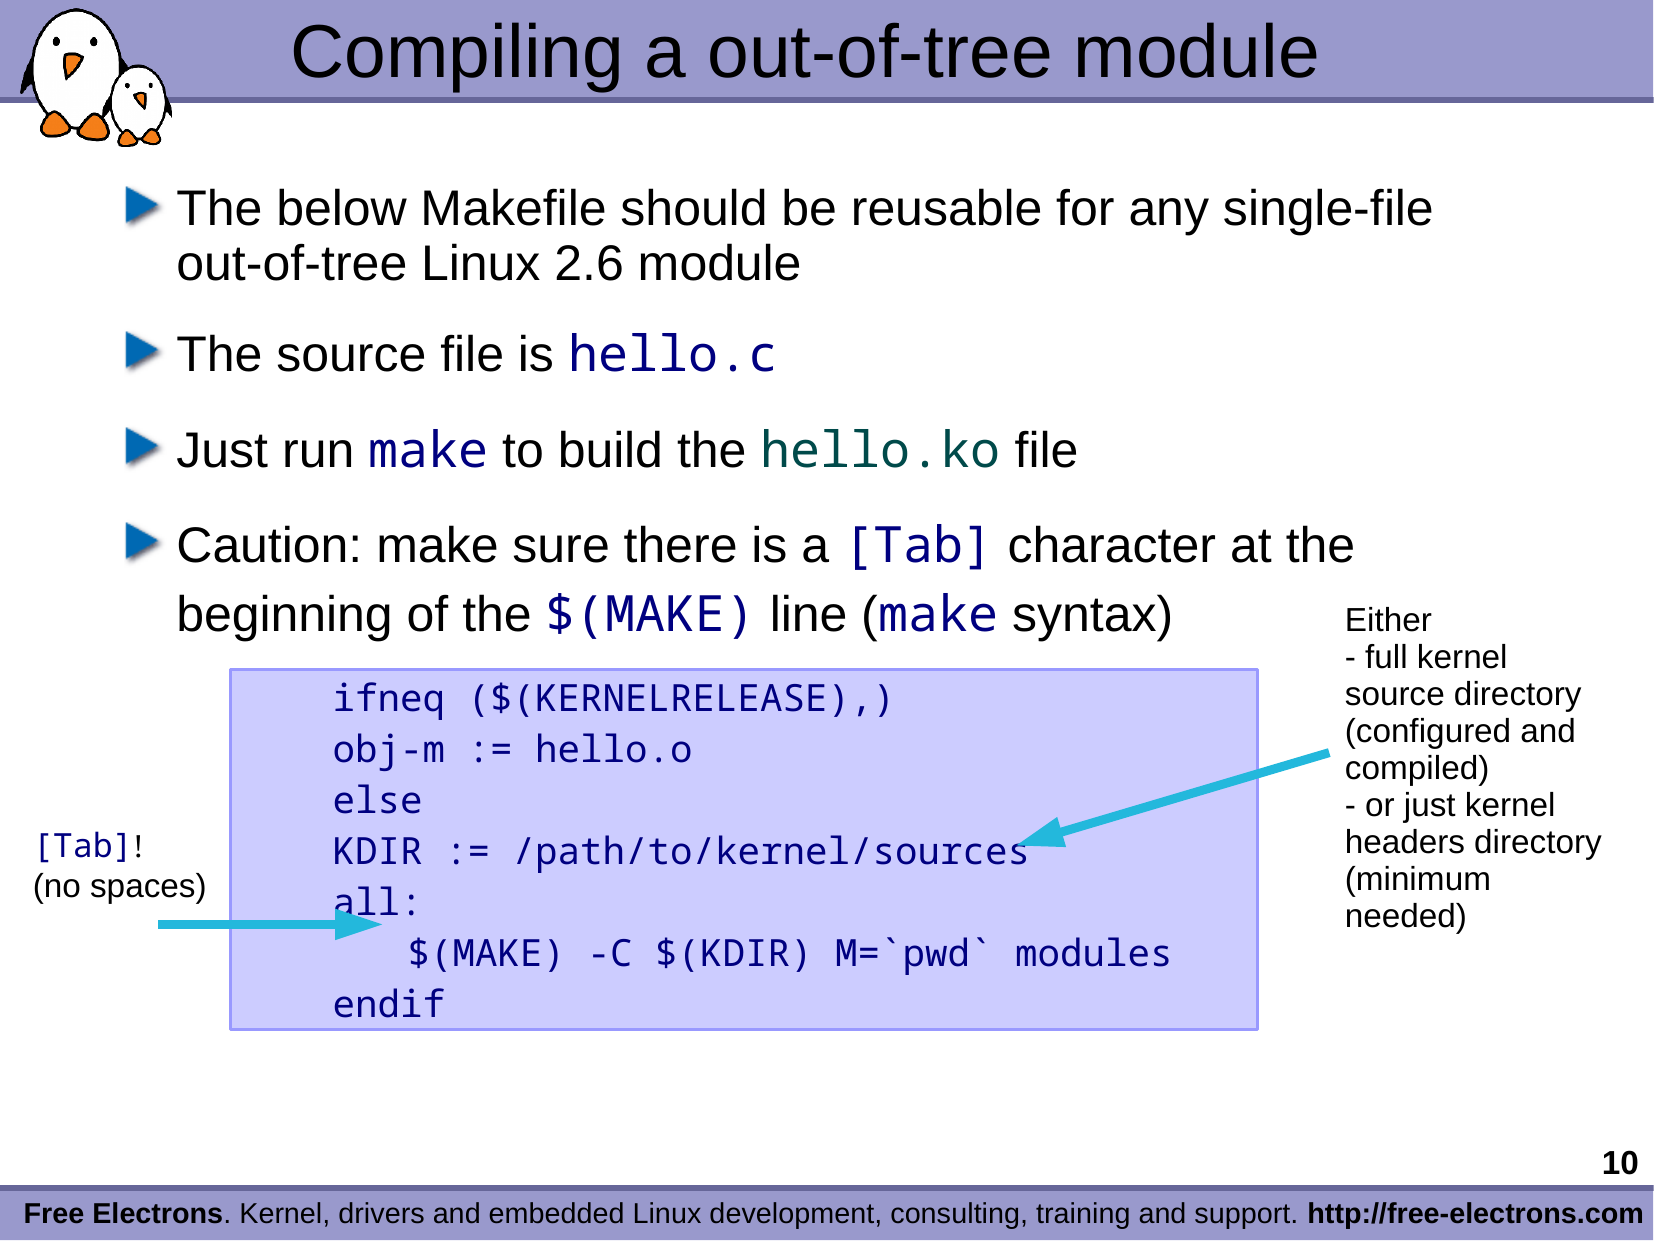

# Compiling a out-of-tree module
The below Makefile should be reusable for any single-file out-of-tree Linux 2.6 module
The source file is hello.c
Just run make to build the hello.ko file
Caution: make sure there is a [Tab] character at the beginning of the $(MAKE) line (make syntax)
Either
- full kernel source directory (configured and compiled)
- or just kernel headers directory (minimum needed)
ifneq ($(KERNELRELEASE),)
obj-m := hello.o
else
KDIR := /path/to/kernel/sources
all:
	$(MAKE) -C $(KDIR) M=`pwd` modules
endif
[Tab]!
(no spaces)